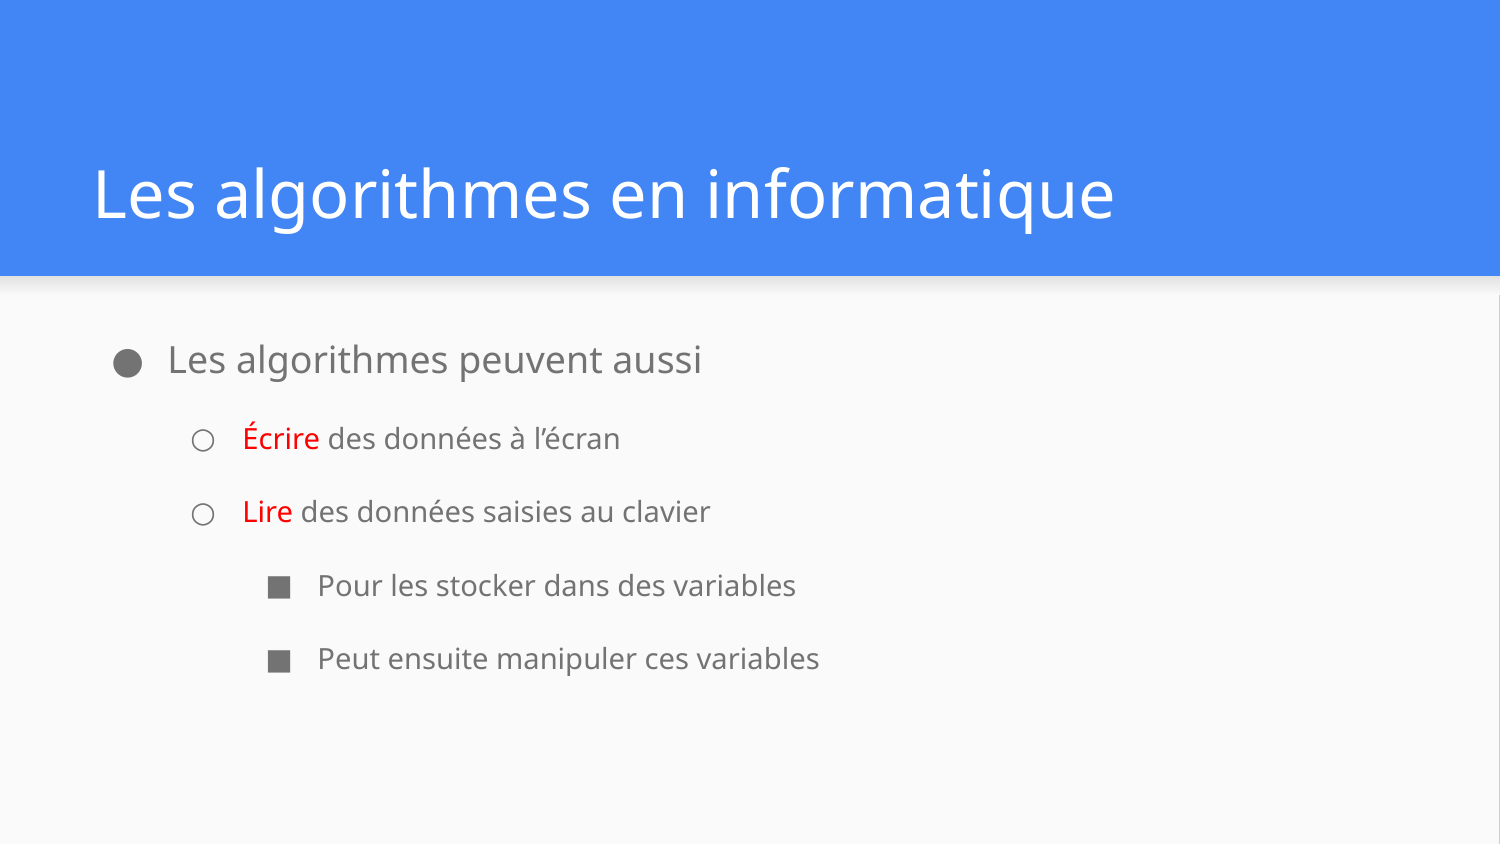

# Les algorithmes en informatique
Les algorithmes peuvent aussi
Écrire des données à l’écran
Lire des données saisies au clavier
Pour les stocker dans des variables
Peut ensuite manipuler ces variables